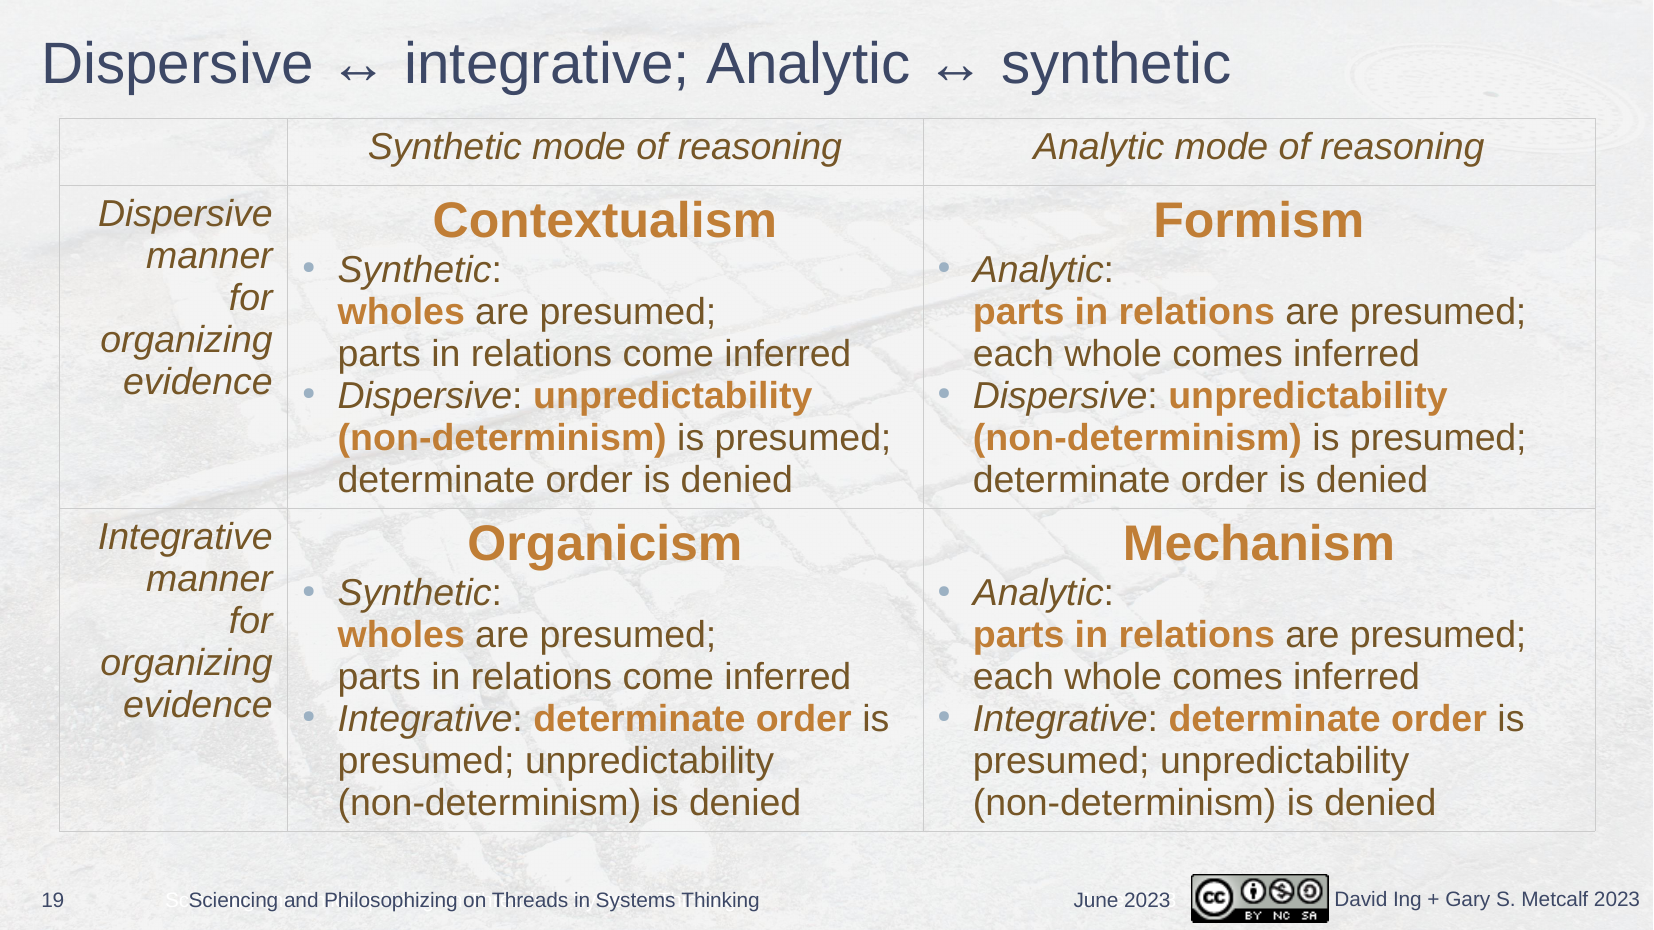

# Dispersive ↔ integrative; Analytic ↔ synthetic
| | Synthetic mode of reasoning | Analytic mode of reasoning |
| --- | --- | --- |
| Dispersive manner for organizing evidence | Contextualism Synthetic: wholes are presumed; parts in relations come inferred Dispersive: unpredictability (non-determinism) is presumed; determinate order is denied | Formism Analytic: parts in relations are presumed; each whole comes inferred Dispersive: unpredictability (non-determinism) is presumed; determinate order is denied |
| Integrative manner for organizing evidence | Organicism Synthetic: wholes are presumed; parts in relations come inferred Integrative: determinate order is presumed; unpredictability (non-determinism) is denied | Mechanism Analytic: parts in relations are presumed; each whole comes inferred Integrative: determinate order is presumed; unpredictability (non-determinism) is denied |
Sciencing and Philosophizing on Threads in Systems Thinking
June 2023